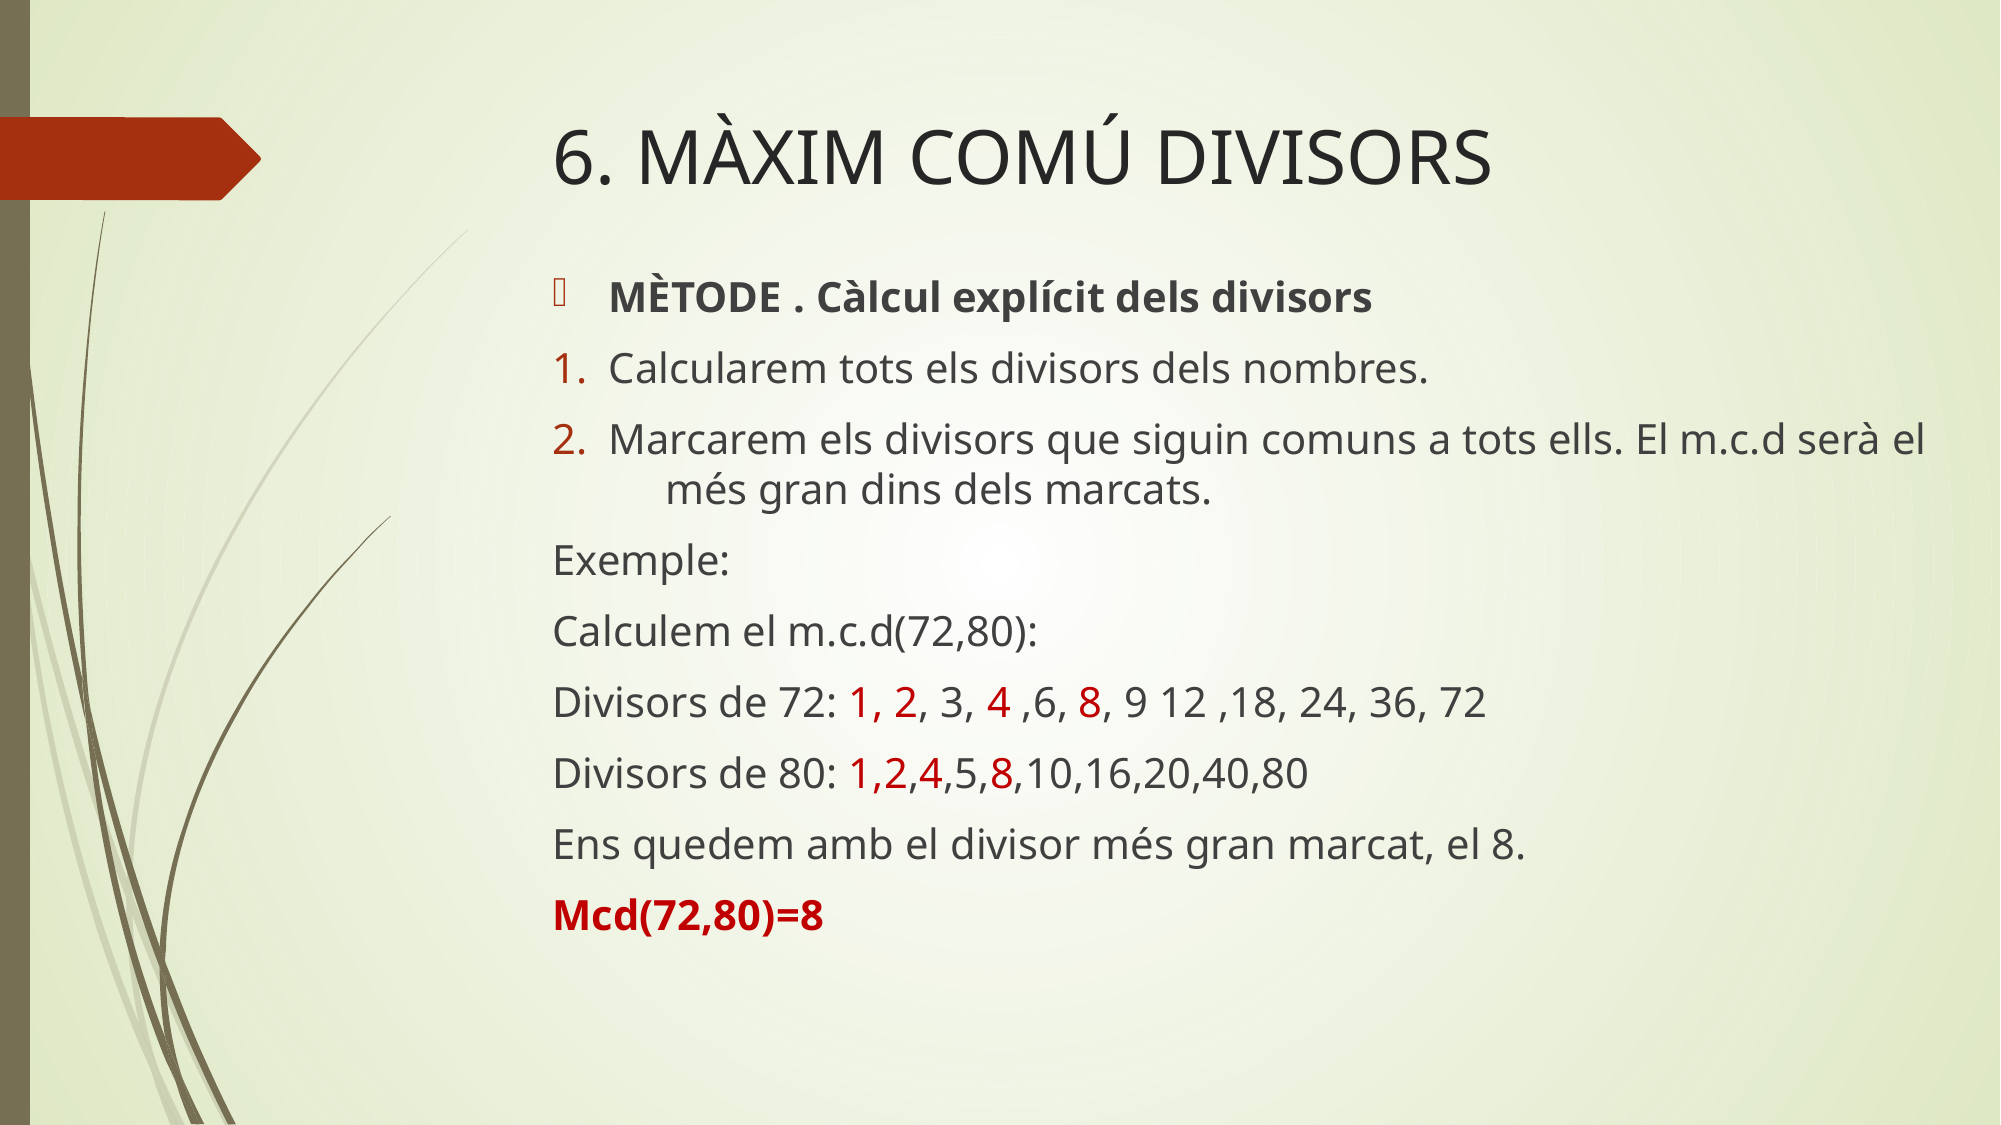

# 6. MÀXIM COMÚ DIVISORS
MÈTODE . Càlcul explícit dels divisors
Calcularem tots els divisors dels nombres.
Marcarem els divisors que siguin comuns a tots ells. El m.c.d serà el més gran dins dels marcats.
Exemple:
Calculem el m.c.d(72,80):
Divisors de 72: 1, 2, 3, 4 ,6, 8, 9 12 ,18, 24, 36, 72
Divisors de 80: 1,2,4,5,8,10,16,20,40,80
Ens quedem amb el divisor més gran marcat, el 8.
Mcd(72,80)=8